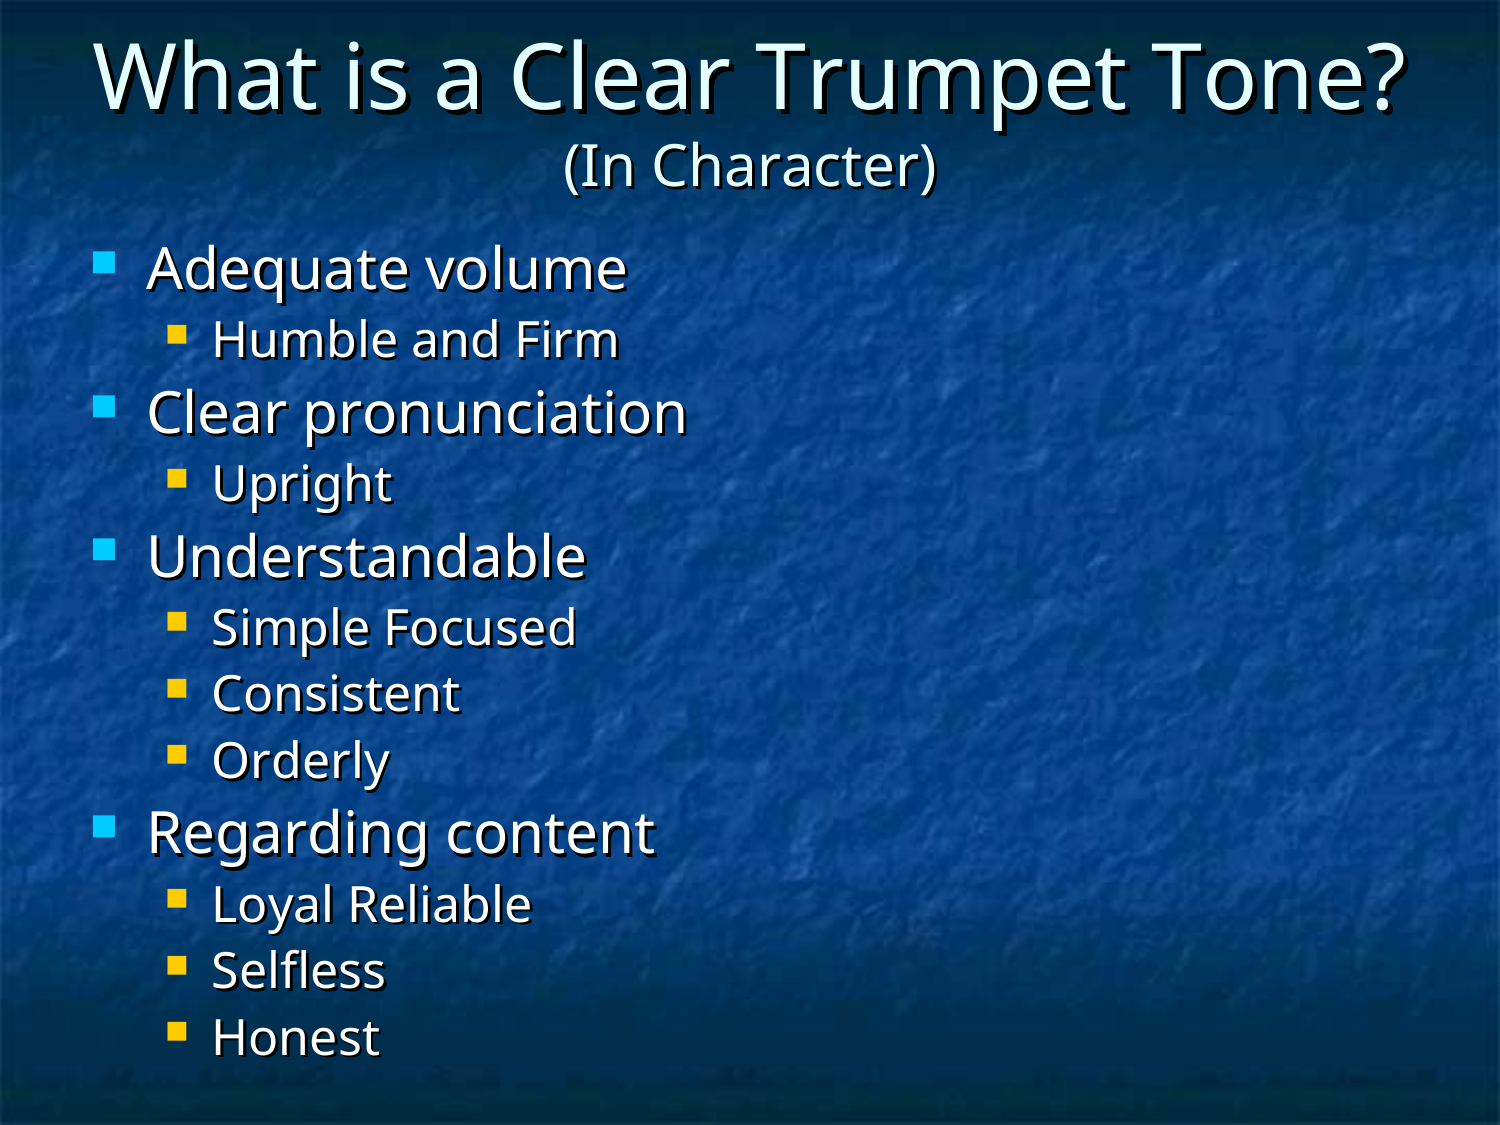

# What is a Clear Trumpet Tone? (In Character)
Adequate volume
Humble and Firm
Clear pronunciation
Upright
Understandable
Simple Focused
Consistent
Orderly
Regarding content
Loyal Reliable
Selfless
Honest